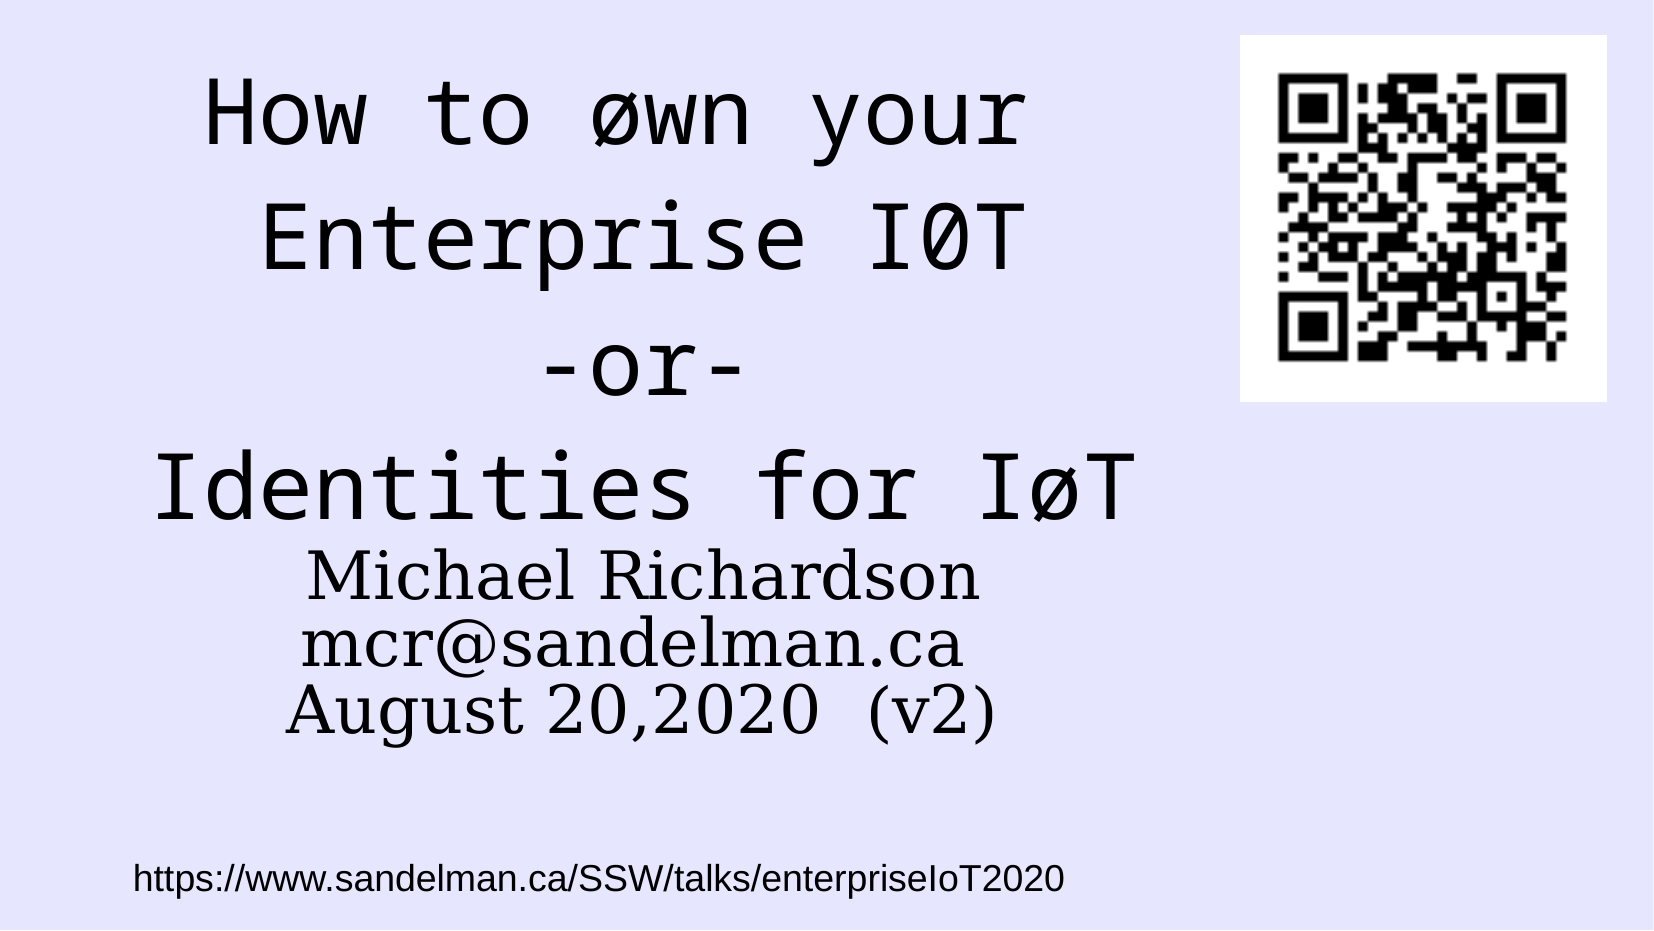

# How to øwn your
Enterprise I0T
-or-
Identities for IøT
Michael Richardson
mcr@sandelman.ca
August 20,2020 (v2)
https://www.sandelman.ca/SSW/talks/enterpriseIoT2020